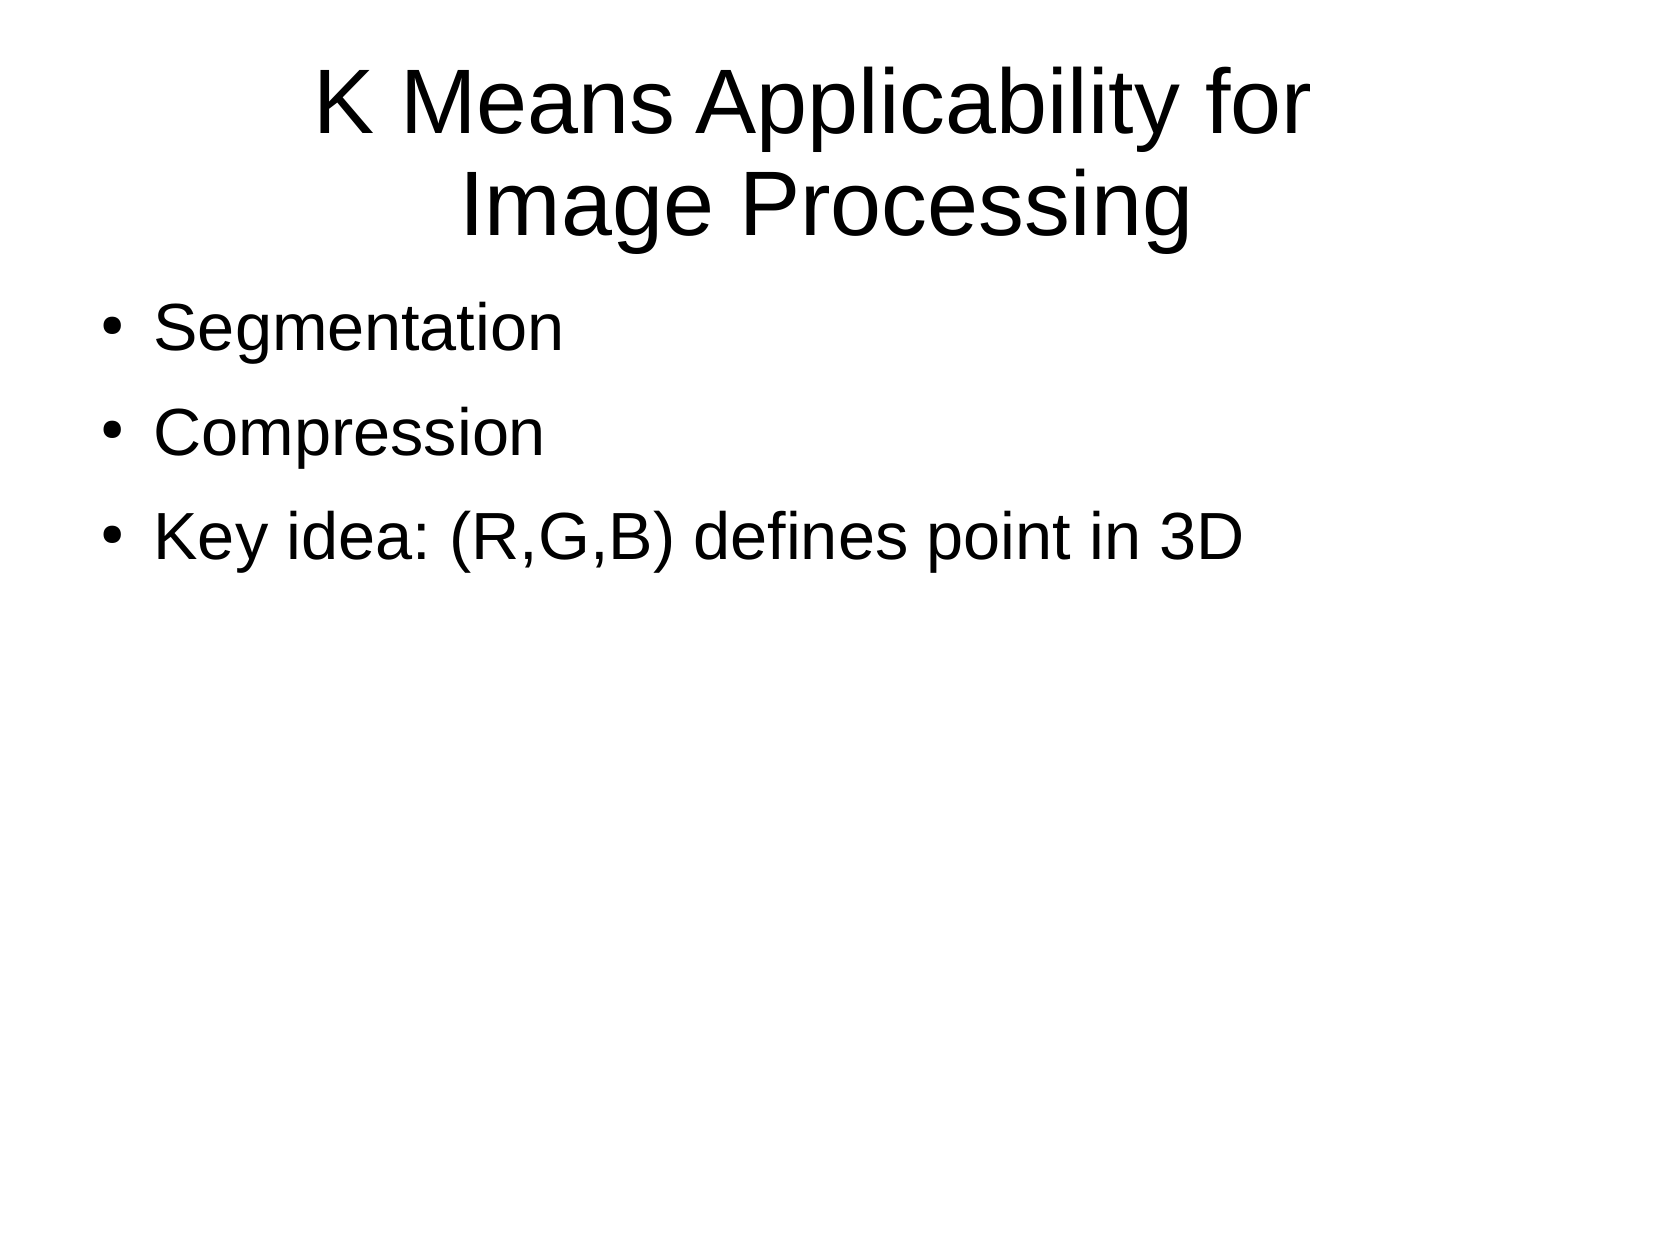

# K Means Applicability for Image Processing
Segmentation
Compression
Key idea: (R,G,B) defines point in 3D